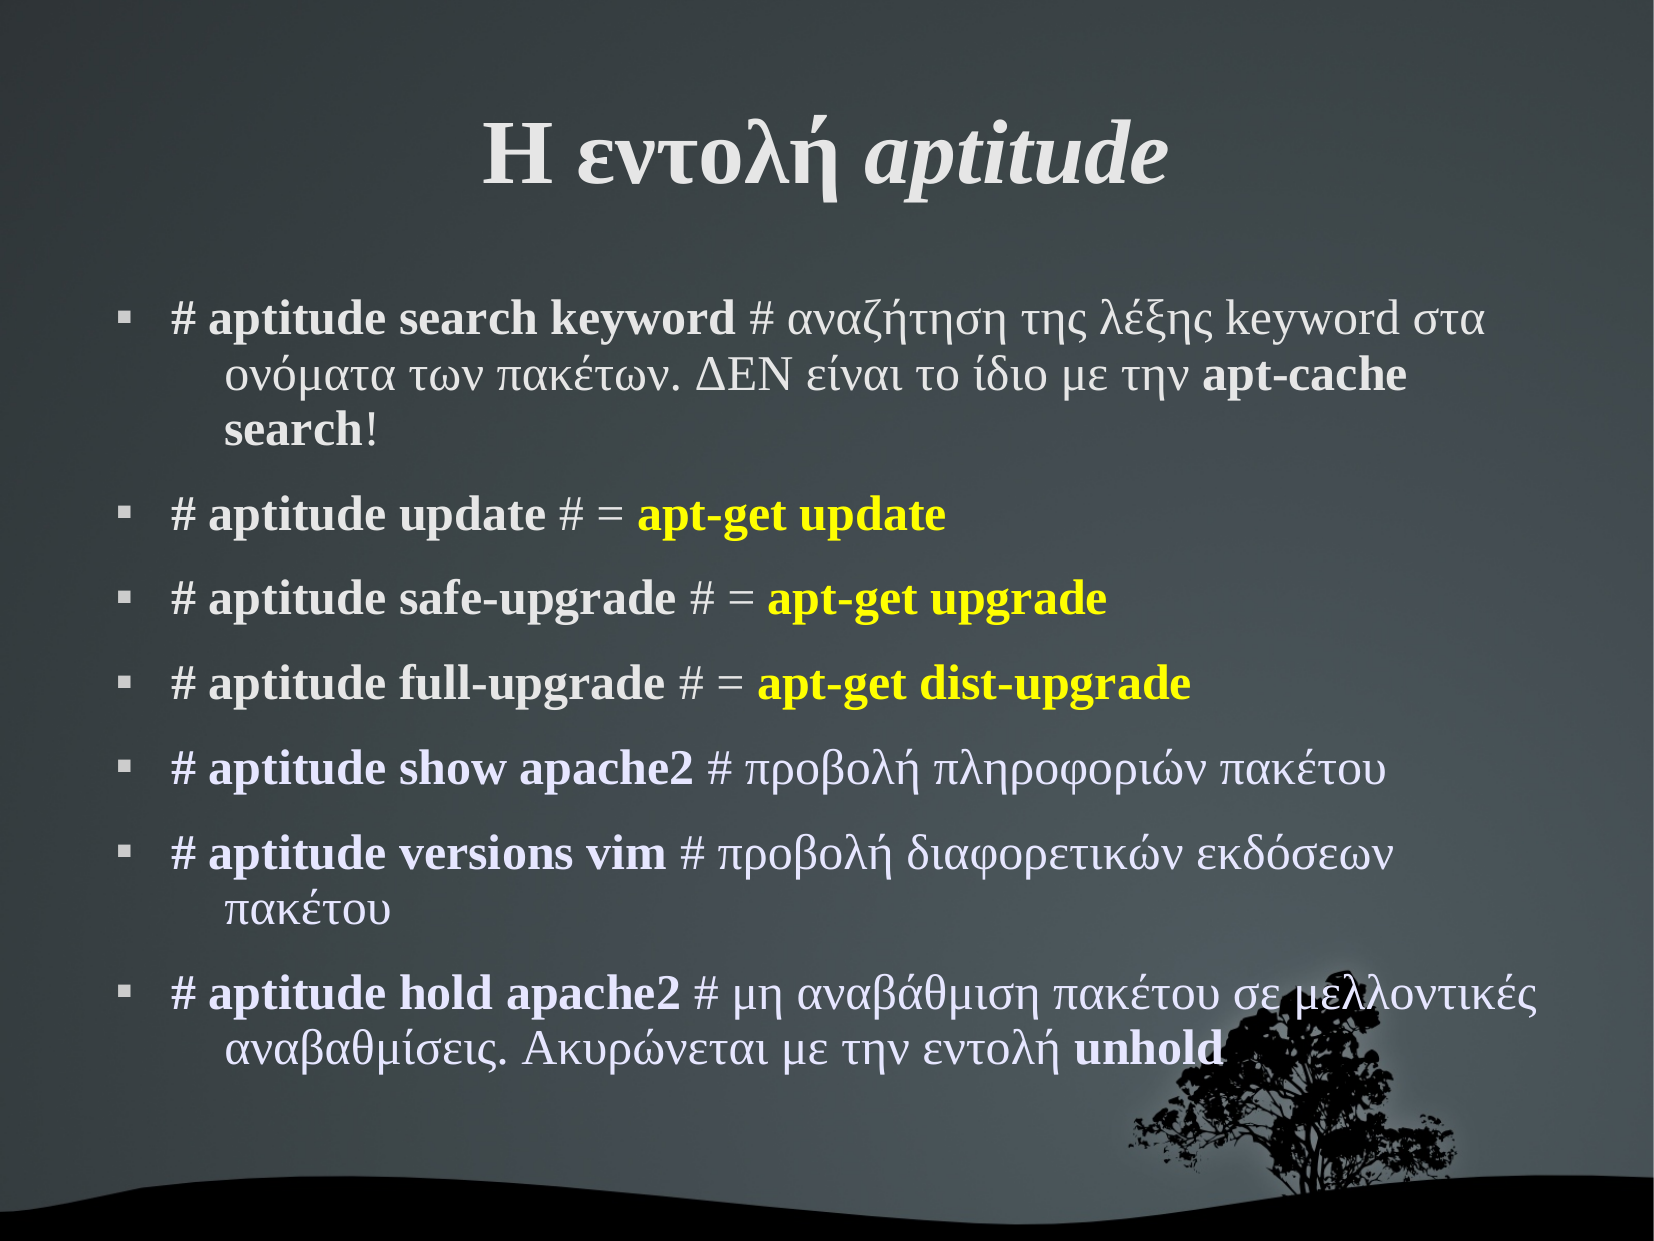

Η εντολή aptitude
# # aptitude search keyword # αναζήτηση της λέξης keyword στα ονόματα των πακέτων. ΔΕΝ είναι το ίδιο με την apt-cache search!
# aptitude update # = apt-get update
# aptitude safe-upgrade # = apt-get upgrade
# aptitude full-upgrade # = apt-get dist-upgrade
# aptitude show apache2 # προβολή πληροφοριών πακέτου
# aptitude versions vim # προβολή διαφορετικών εκδόσεων πακέτου
# aptitude hold apache2 # μη αναβάθμιση πακέτου σε μελλοντικές αναβαθμίσεις. Ακυρώνεται με την εντολή unhold